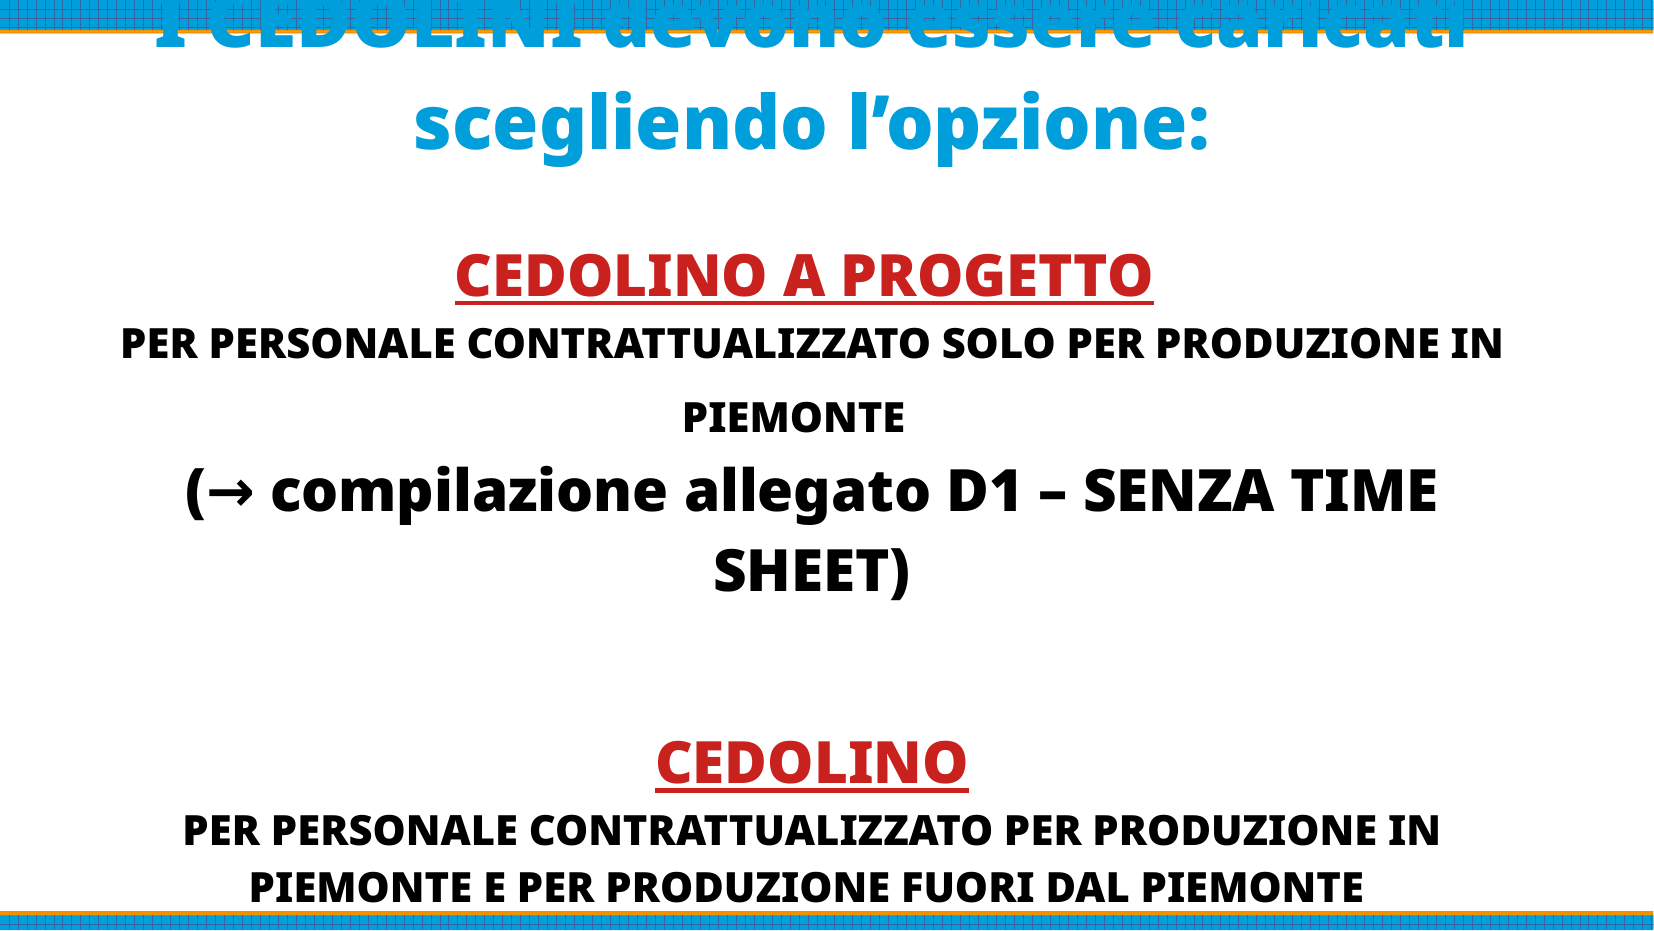

# I CEDOLINI devono essere caricati scegliendo l’opzione:
CEDOLINO A PROGETTO
PER PERSONALE CONTRATTUALIZZATO SOLO PER PRODUZIONE IN PIEMONTE
(→ compilazione allegato D1 – SENZA TIME SHEET)
CEDOLINO
PER PERSONALE CONTRATTUALIZZATO PER PRODUZIONE IN PIEMONTE E PER PRODUZIONE FUORI DAL PIEMONTE
(→ compilazione allegato D + TIME SHEET)